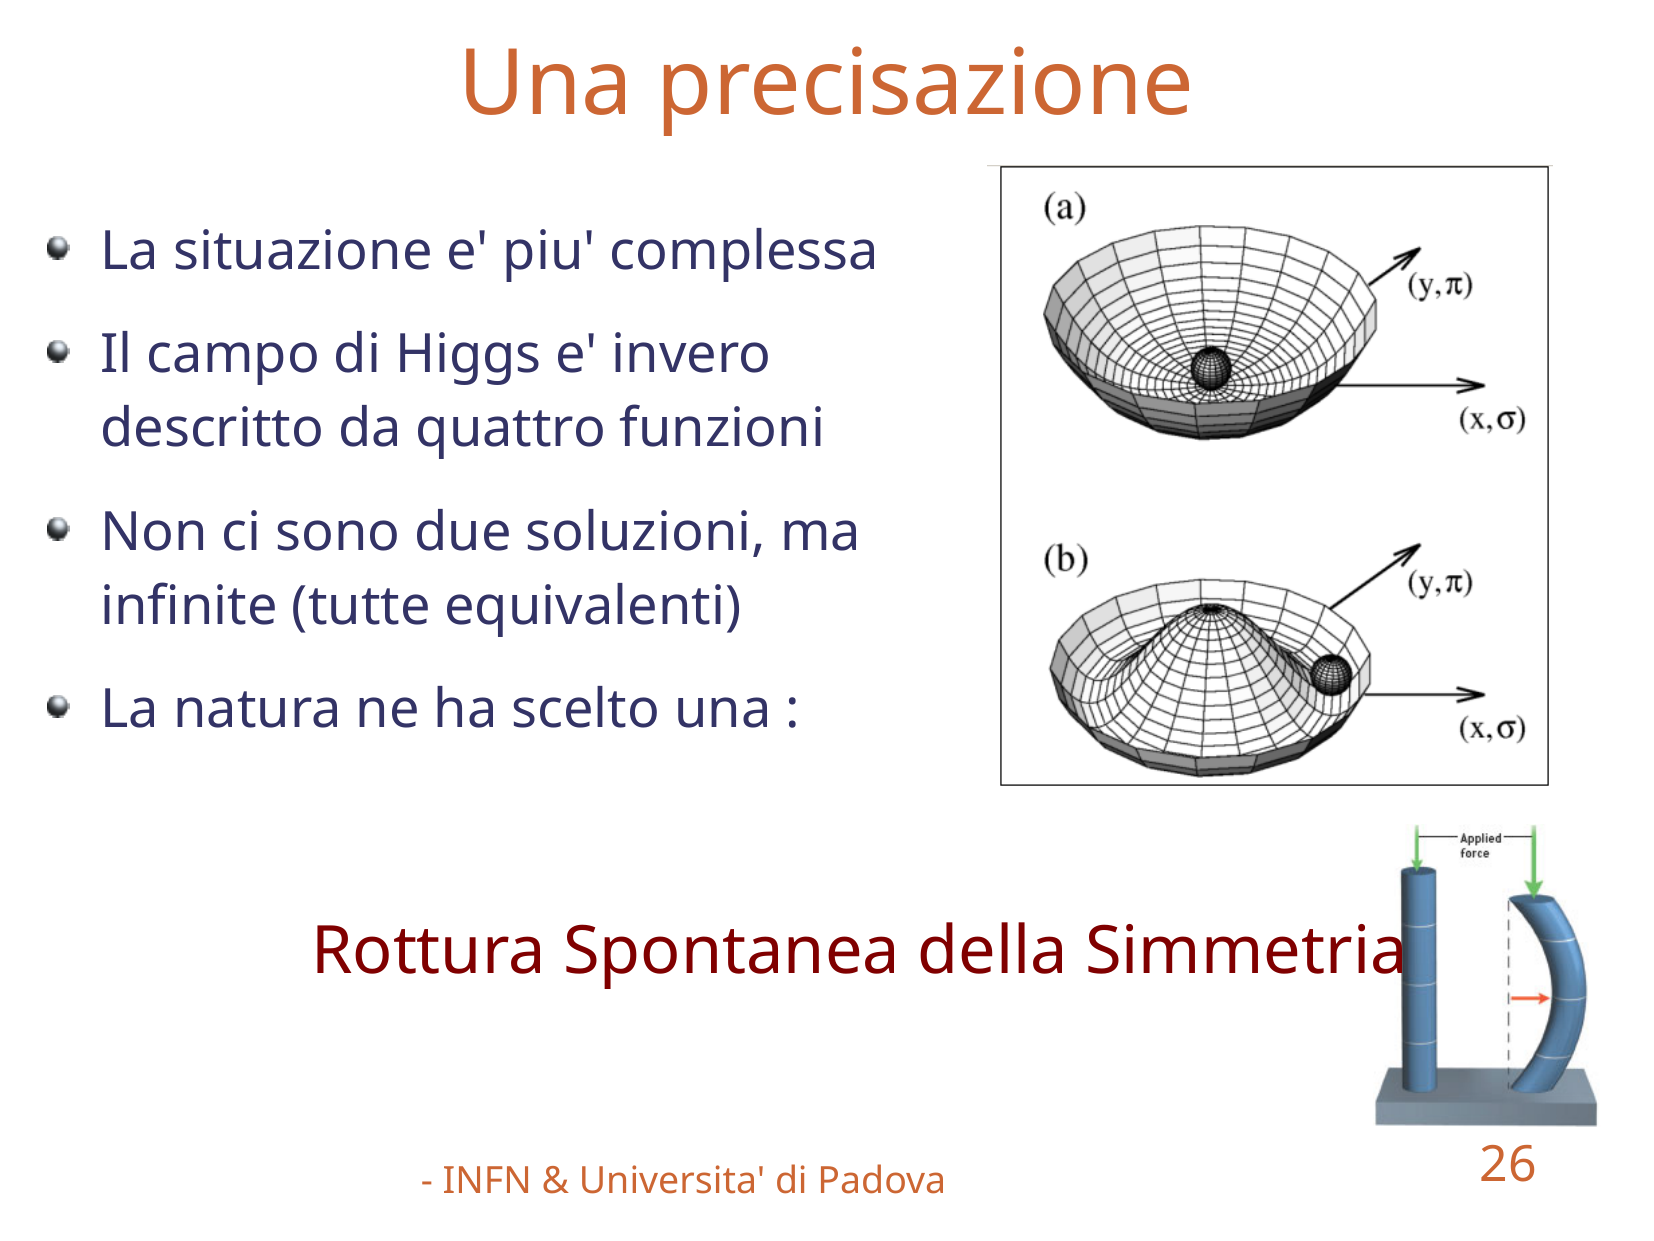

# Una precisazione
La situazione e' piu' complessa
Il campo di Higgs e' invero descritto da quattro funzioni
Non ci sono due soluzioni, ma infinite (tutte equivalenti)
La natura ne ha scelto una :
Rottura Spontanea della Simmetria